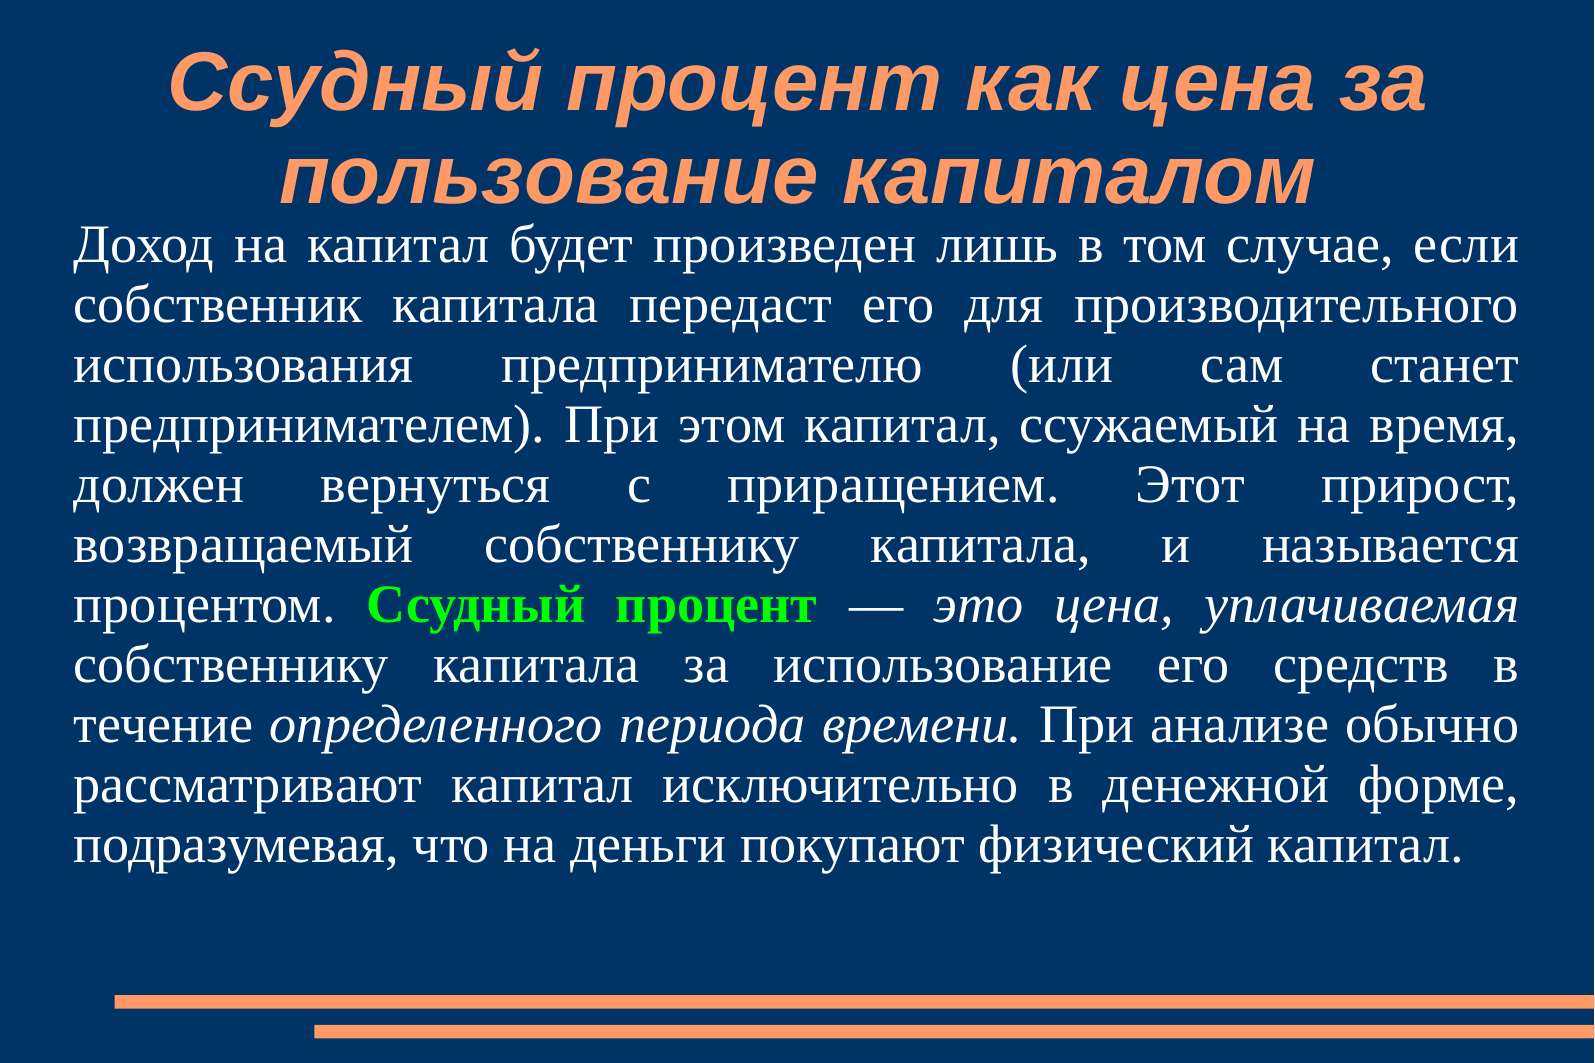

# Ссудный процент как цена за пользование капиталом
Доход на капитал будет произведен лишь в том случае, если собственник капитала передаст его для производительного использования предпринимателю (или сам станет предпринимателем). При этом капитал, ссужаемый на время, должен вернуться с приращением. Этот прирост, возвращаемый собственнику капитала, и называется процентом. Ссудный процент — это цена, уплачиваемая собственнику капитала за использование его средств в течение определенного периода времени. При анализе обычно рассматривают капитал исключительно в денежной форме, подразумевая, что на деньги покупают физический капитал.